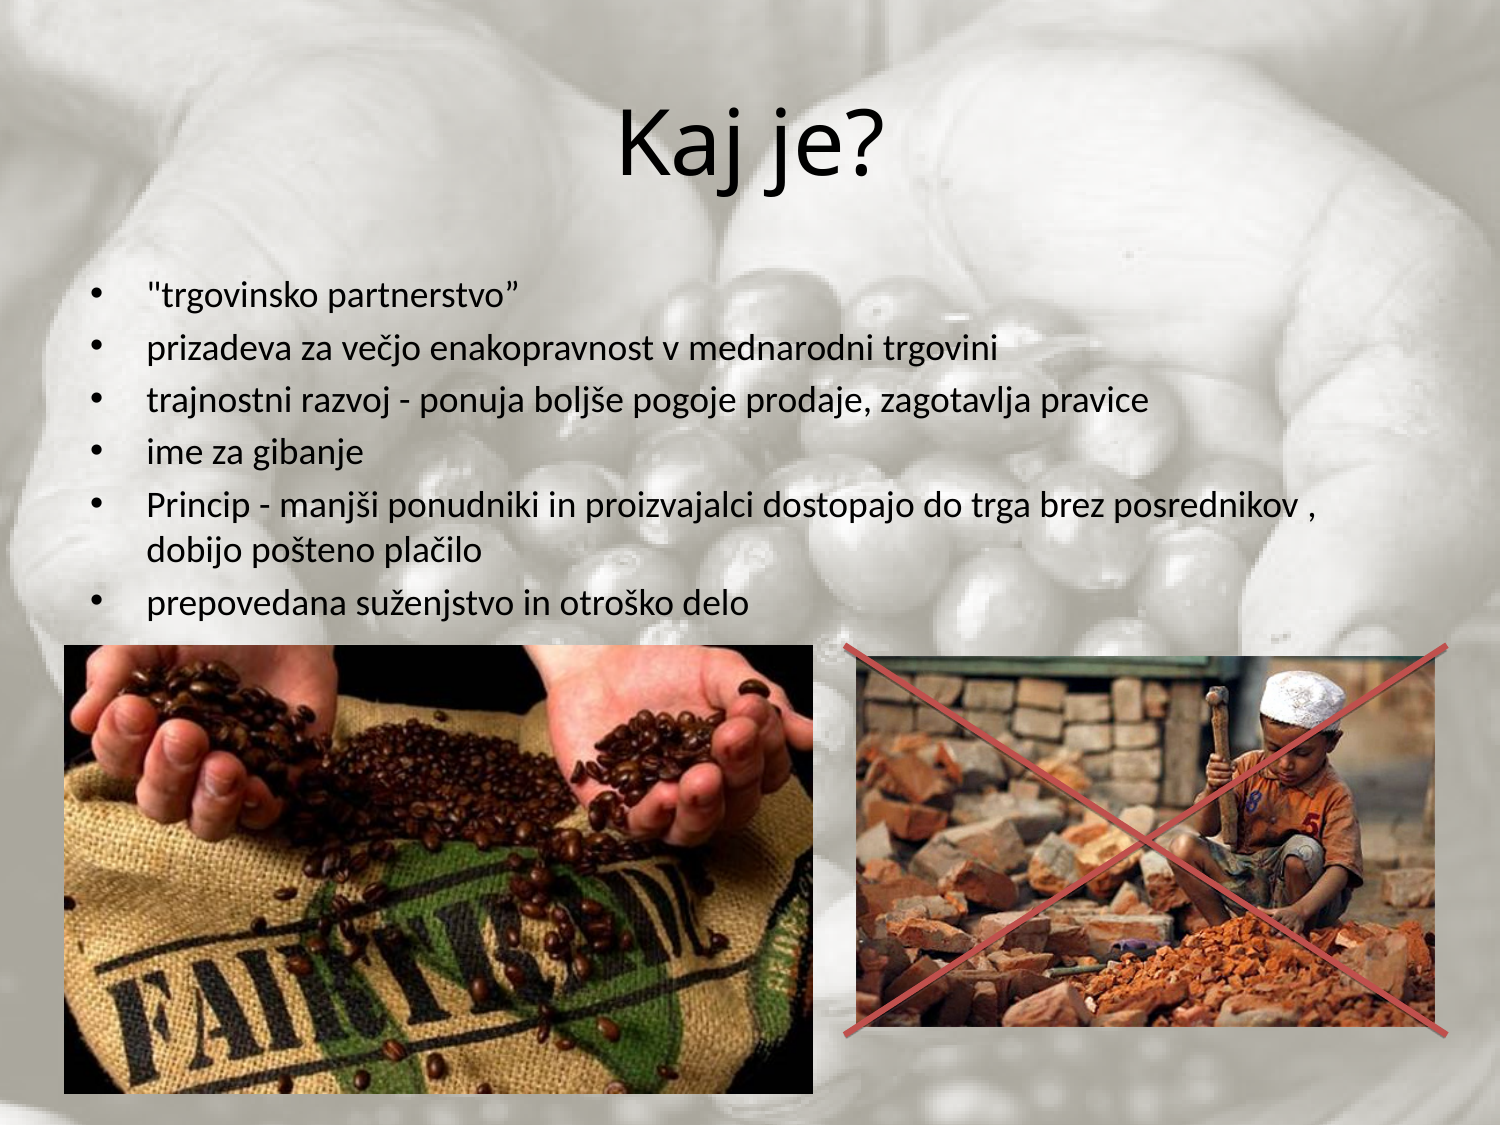

# Kaj je?
"trgovinsko partnerstvo”
prizadeva za večjo enakopravnost v mednarodni trgovini
trajnostni razvoj - ponuja boljše pogoje prodaje, zagotavlja pravice
ime za gibanje
Princip - manjši ponudniki in proizvajalci dostopajo do trga brez posrednikov , dobijo pošteno plačilo
prepovedana suženjstvo in otroško delo